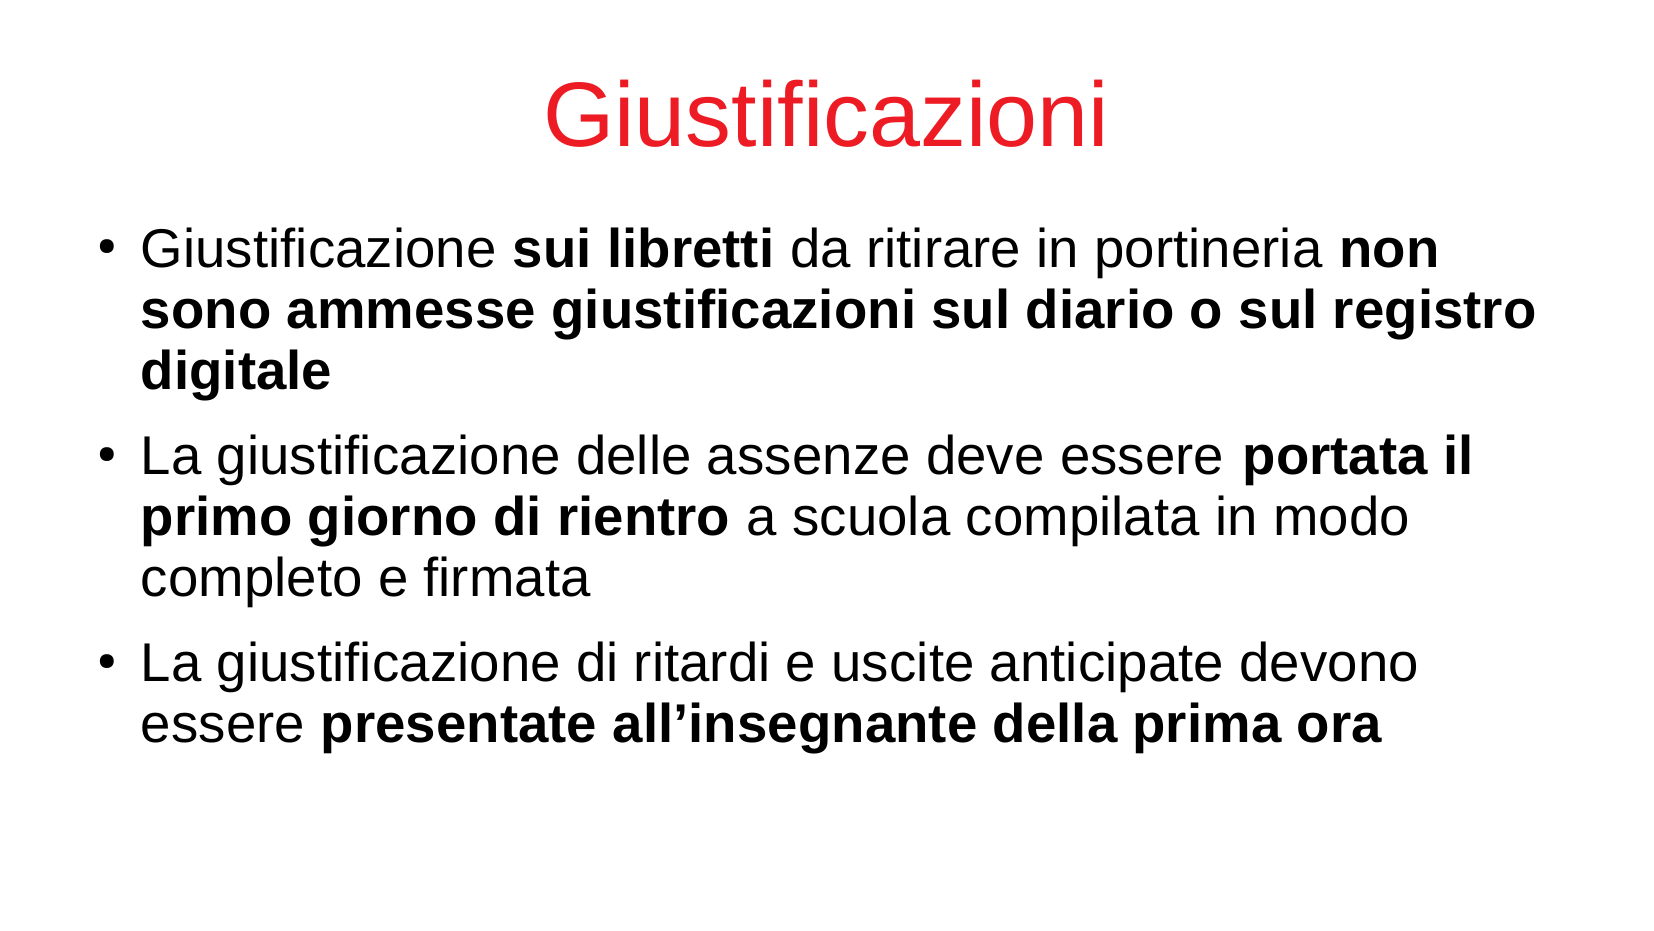

# Giustificazioni
Giustificazione sui libretti da ritirare in portineria non sono ammesse giustificazioni sul diario o sul registro digitale
La giustificazione delle assenze deve essere portata il primo giorno di rientro a scuola compilata in modo completo e firmata
La giustificazione di ritardi e uscite anticipate devono essere presentate all’insegnante della prima ora